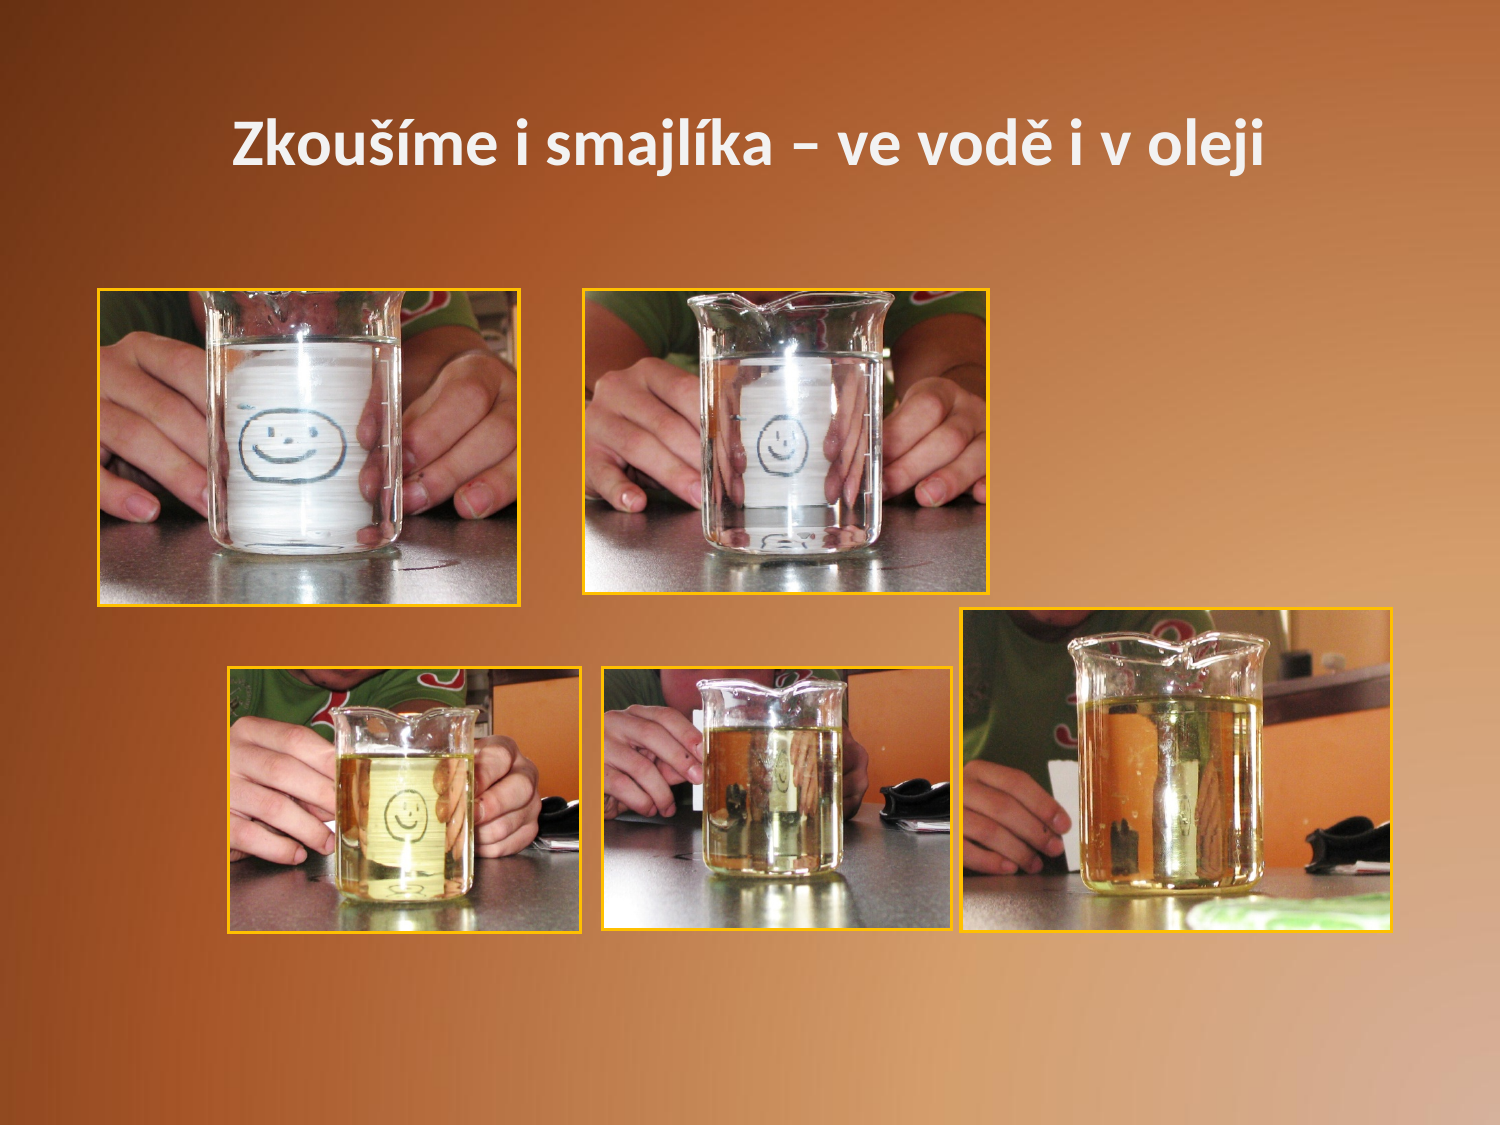

# Zkoušíme i smajlíka – ve vodě i v oleji